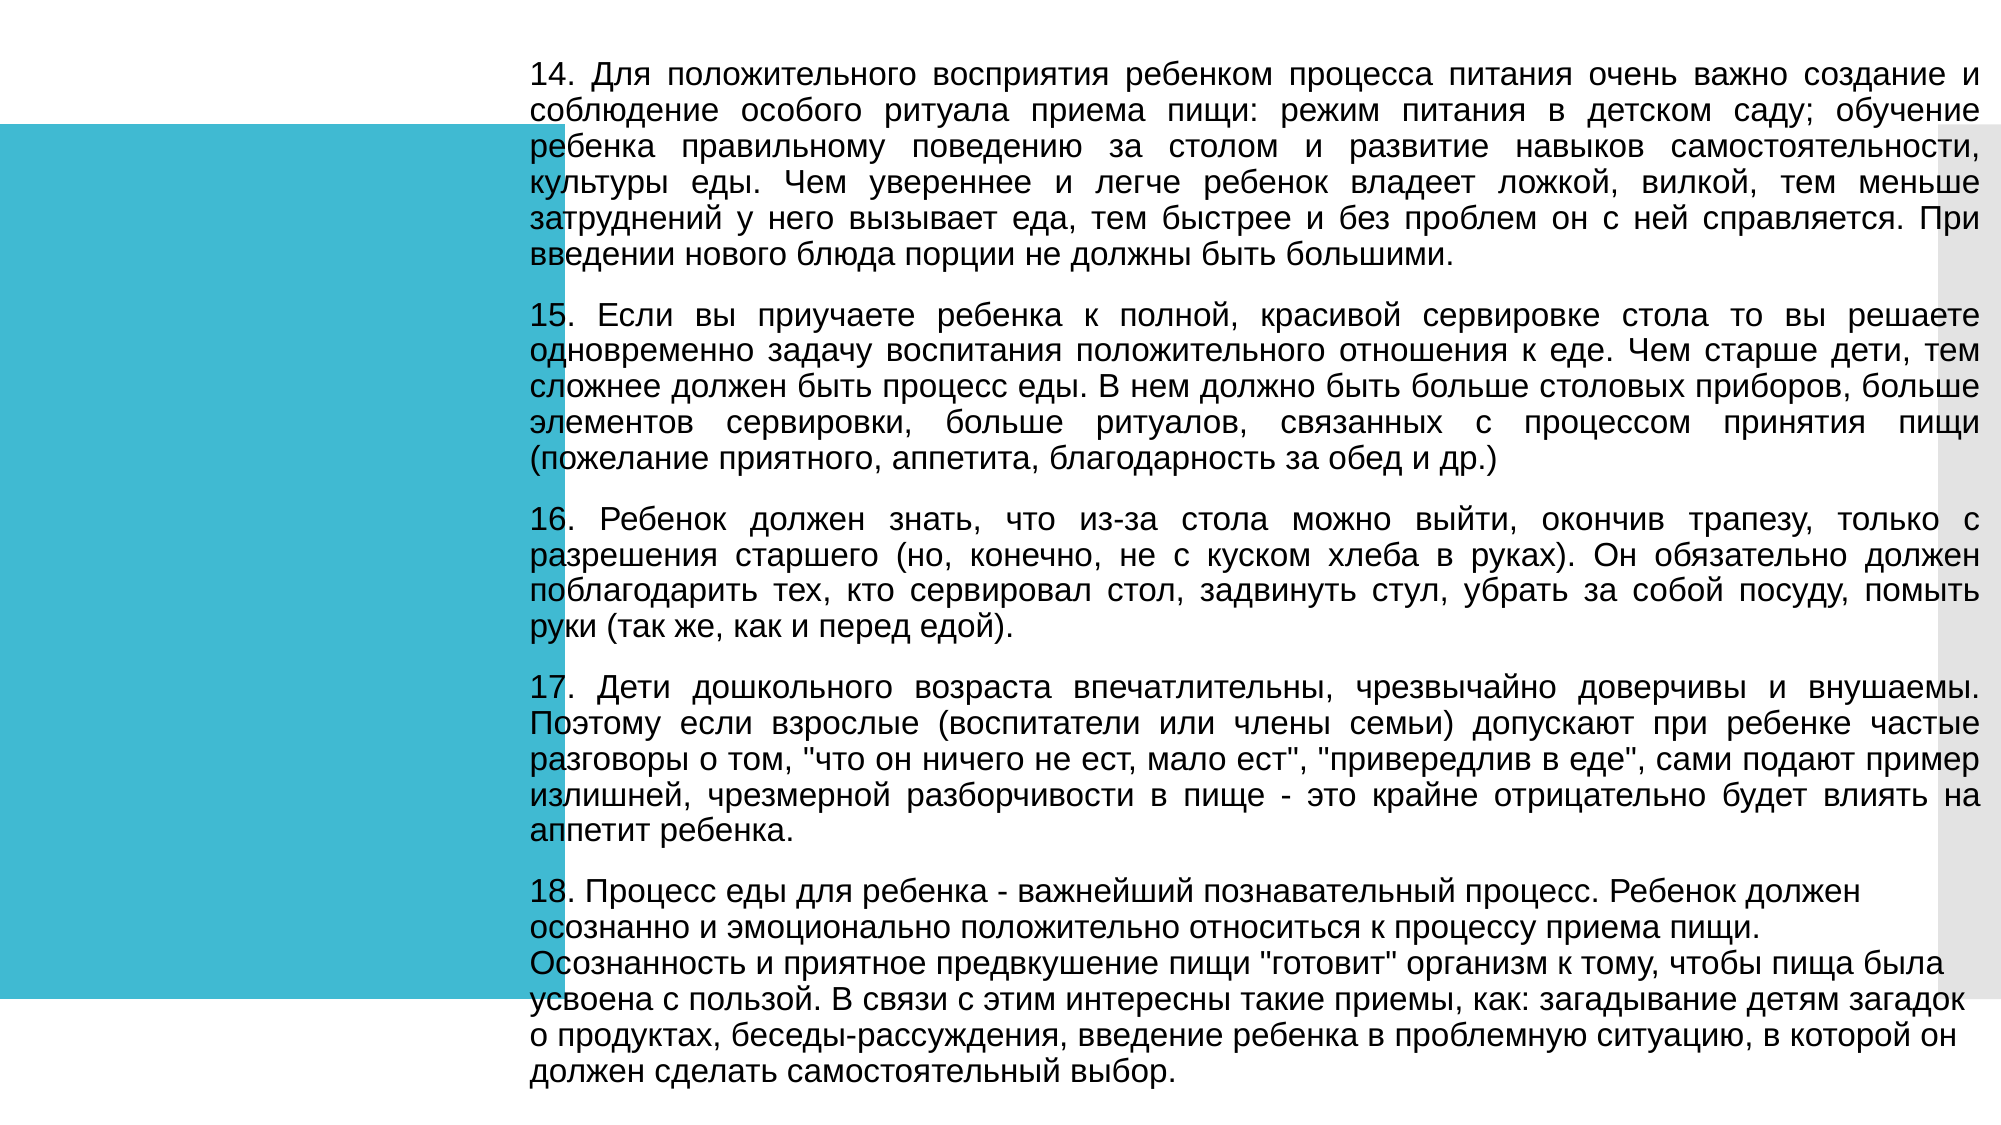

14. Для положительного восприятия ребенком процесса питания очень важно создание и соблюдение особого ритуала приема пищи: режим питания в детском саду; обучение ребенка правильному поведению за столом и развитие навыков самостоятельности, культуры еды. Чем увереннее и легче ребенок владеет ложкой, вилкой, тем меньше затруднений у него вызывает еда, тем быстрее и без проблем он с ней справляется. При введении нового блюда порции не должны быть большими.
15. Если вы приучаете ребенка к полной, красивой сервировке стола то вы решаете одновременно задачу воспитания положительного отношения к еде. Чем старше дети, тем сложнее должен быть процесс еды. В нем должно быть больше столовых приборов, больше элементов сервировки, больше ритуалов, связанных с процессом принятия пищи (пожелание приятного, аппетита, благодарность за обед и др.)
16. Ребенок должен знать, что из-за стола можно выйти, окончив трапезу, только с разрешения старшего (но, конечно, не с куском хлеба в руках). Он обязательно должен поблагодарить тех, кто сервировал стол, задвинуть стул, убрать за собой посуду, помыть руки (так же, как и перед едой).
17. Дети дошкольного возраста впечатлительны, чрезвычайно доверчивы и внушаемы. Поэтому если взрослые (воспитатели или члены семьи) допускают при ребенке частые разговоры о том, "что он ничего не ест, мало ест", "привередлив в еде", сами подают пример излишней, чрезмерной разборчивости в пище - это крайне отрицательно будет влиять на аппетит ребенка.
18. Процесс еды для ребенка - важнейший познавательный процесс. Ребенок должен осознанно и эмоционально положительно относиться к процессу приема пищи. Осознанность и приятное предвкушение пищи "готовит" организм к тому, чтобы пища была усвоена с пользой. В связи с этим интересны такие приемы, как: загадывание детям загадок о продуктах, беседы-рассуждения, введение ребенка в проблемную ситуацию, в которой он должен сделать самостоятельный выбор.
#